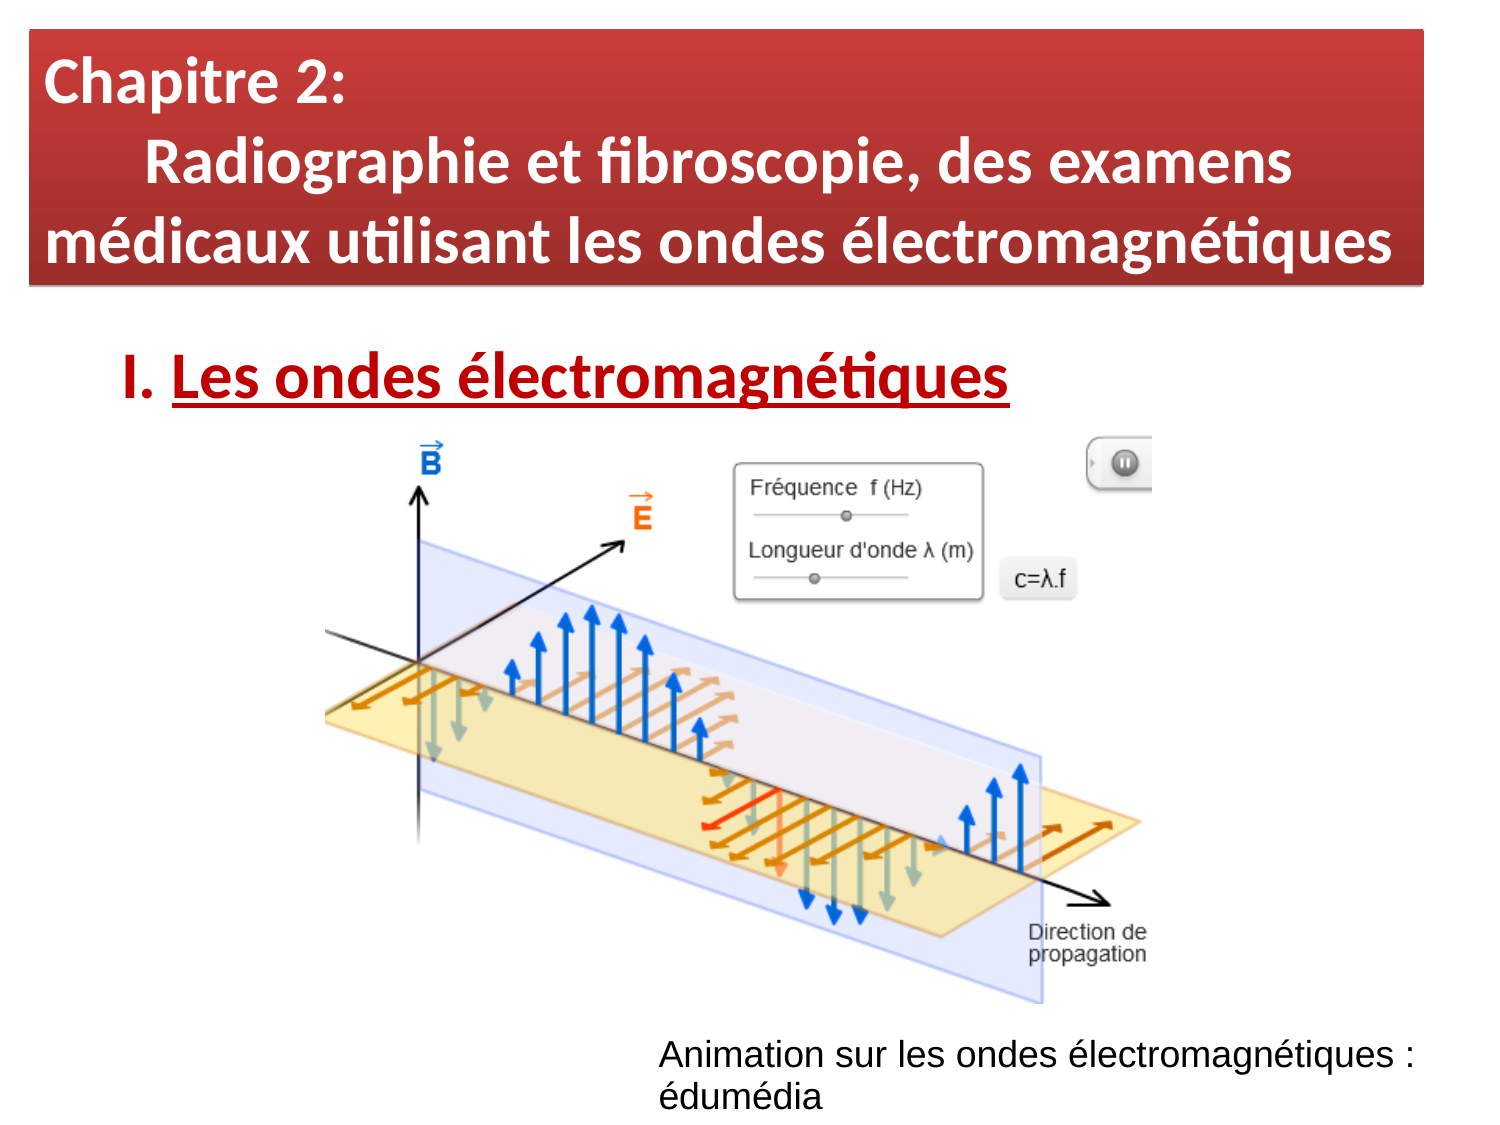

Chapitre 2:
Radiographie et fibroscopie, des examens médicaux utilisant les ondes électromagnétiques
I. Les ondes électromagnétiques
Animation sur les ondes électromagnétiques : édumédia